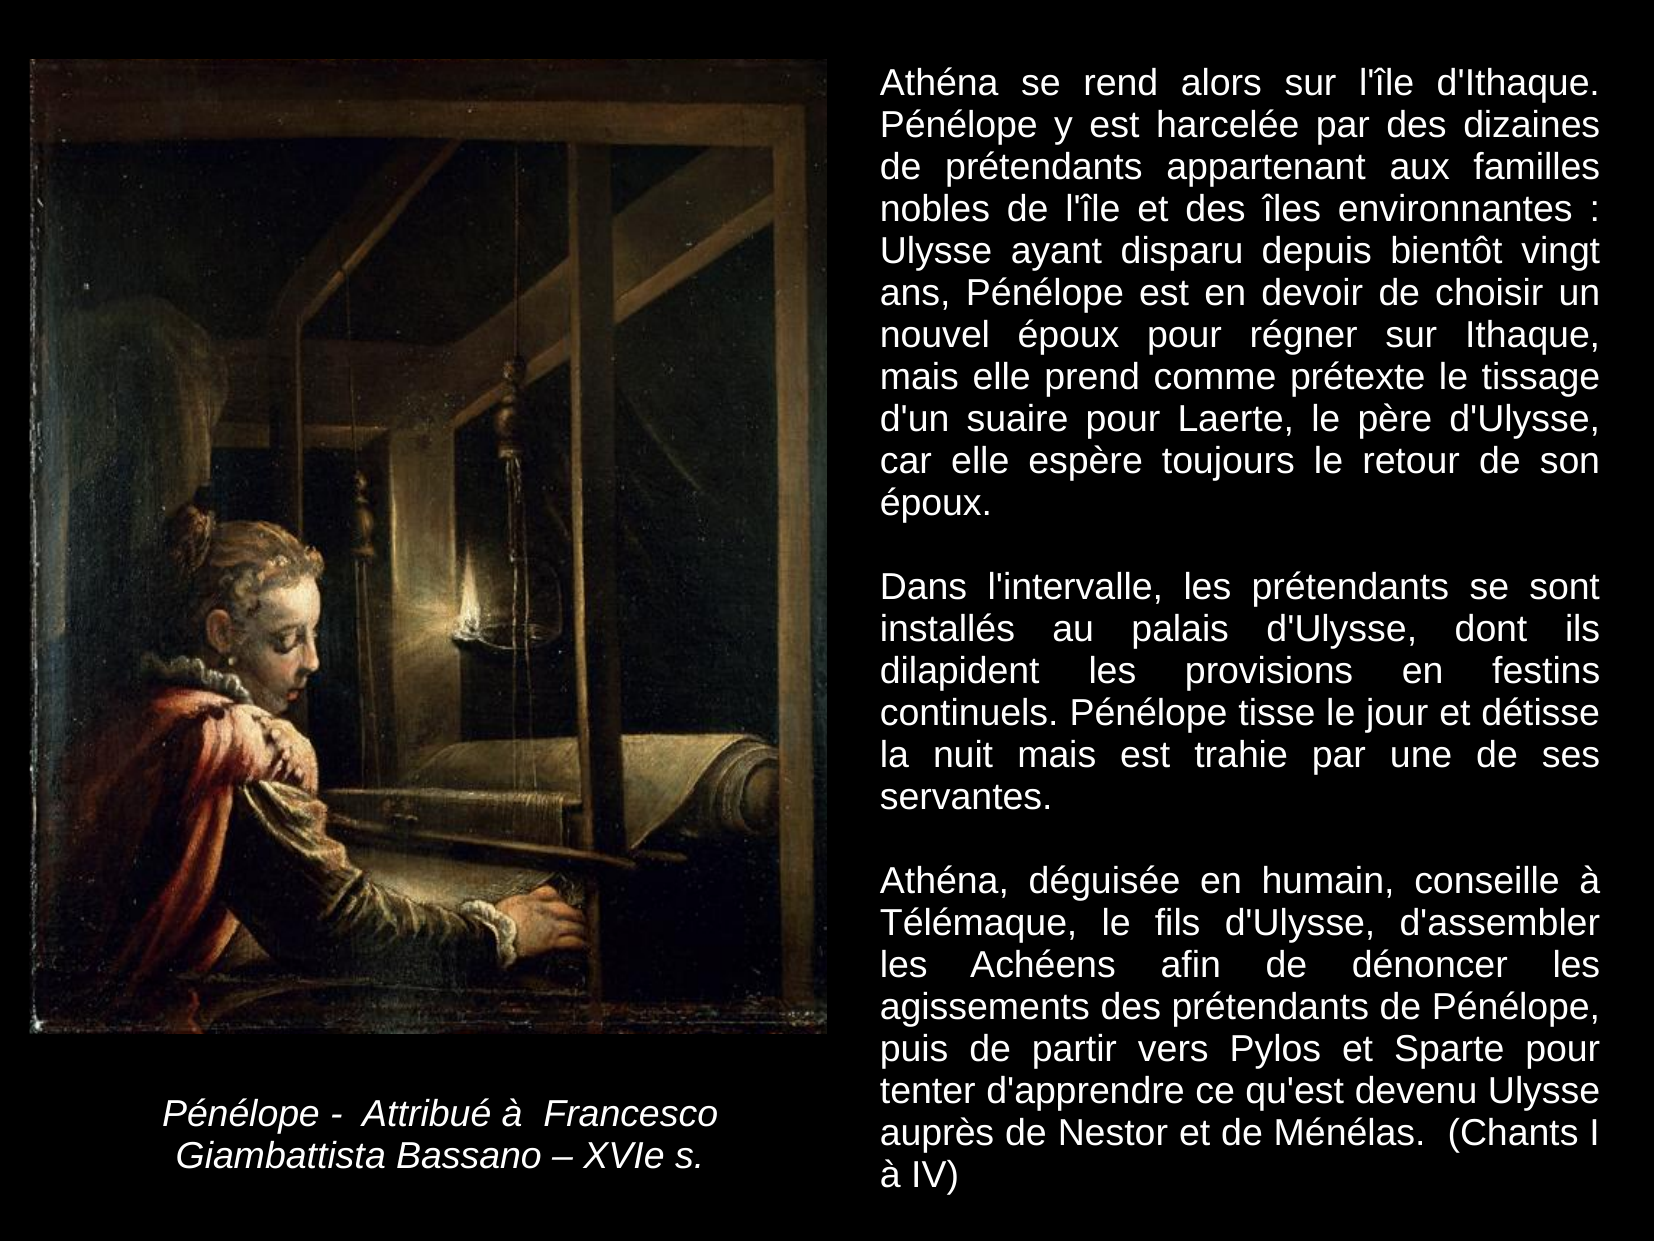

# Athéna se rend alors sur l'île d'Ithaque. Pénélope y est harcelée par des dizaines de prétendants appartenant aux familles nobles de l'île et des îles environnantes : Ulysse ayant disparu depuis bientôt vingt ans, Pénélope est en devoir de choisir un nouvel époux pour régner sur Ithaque, mais elle prend comme prétexte le tissage d'un suaire pour Laerte, le père d'Ulysse, car elle espère toujours le retour de son époux. Dans l'intervalle, les prétendants se sont installés au palais d'Ulysse, dont ils dilapident les provisions en festins continuels. Pénélope tisse le jour et détisse la nuit mais est trahie par une de ses servantes. Athéna, déguisée en humain, conseille à Télémaque, le fils d'Ulysse, d'assembler les Achéens afin de dénoncer les agissements des prétendants de Pénélope, puis de partir vers Pylos et Sparte pour tenter d'apprendre ce qu'est devenu Ulysse auprès de Nestor et de Ménélas. (Chants I à IV)
Pénélope - Attribué à Francesco Giambattista Bassano – XVIe s.